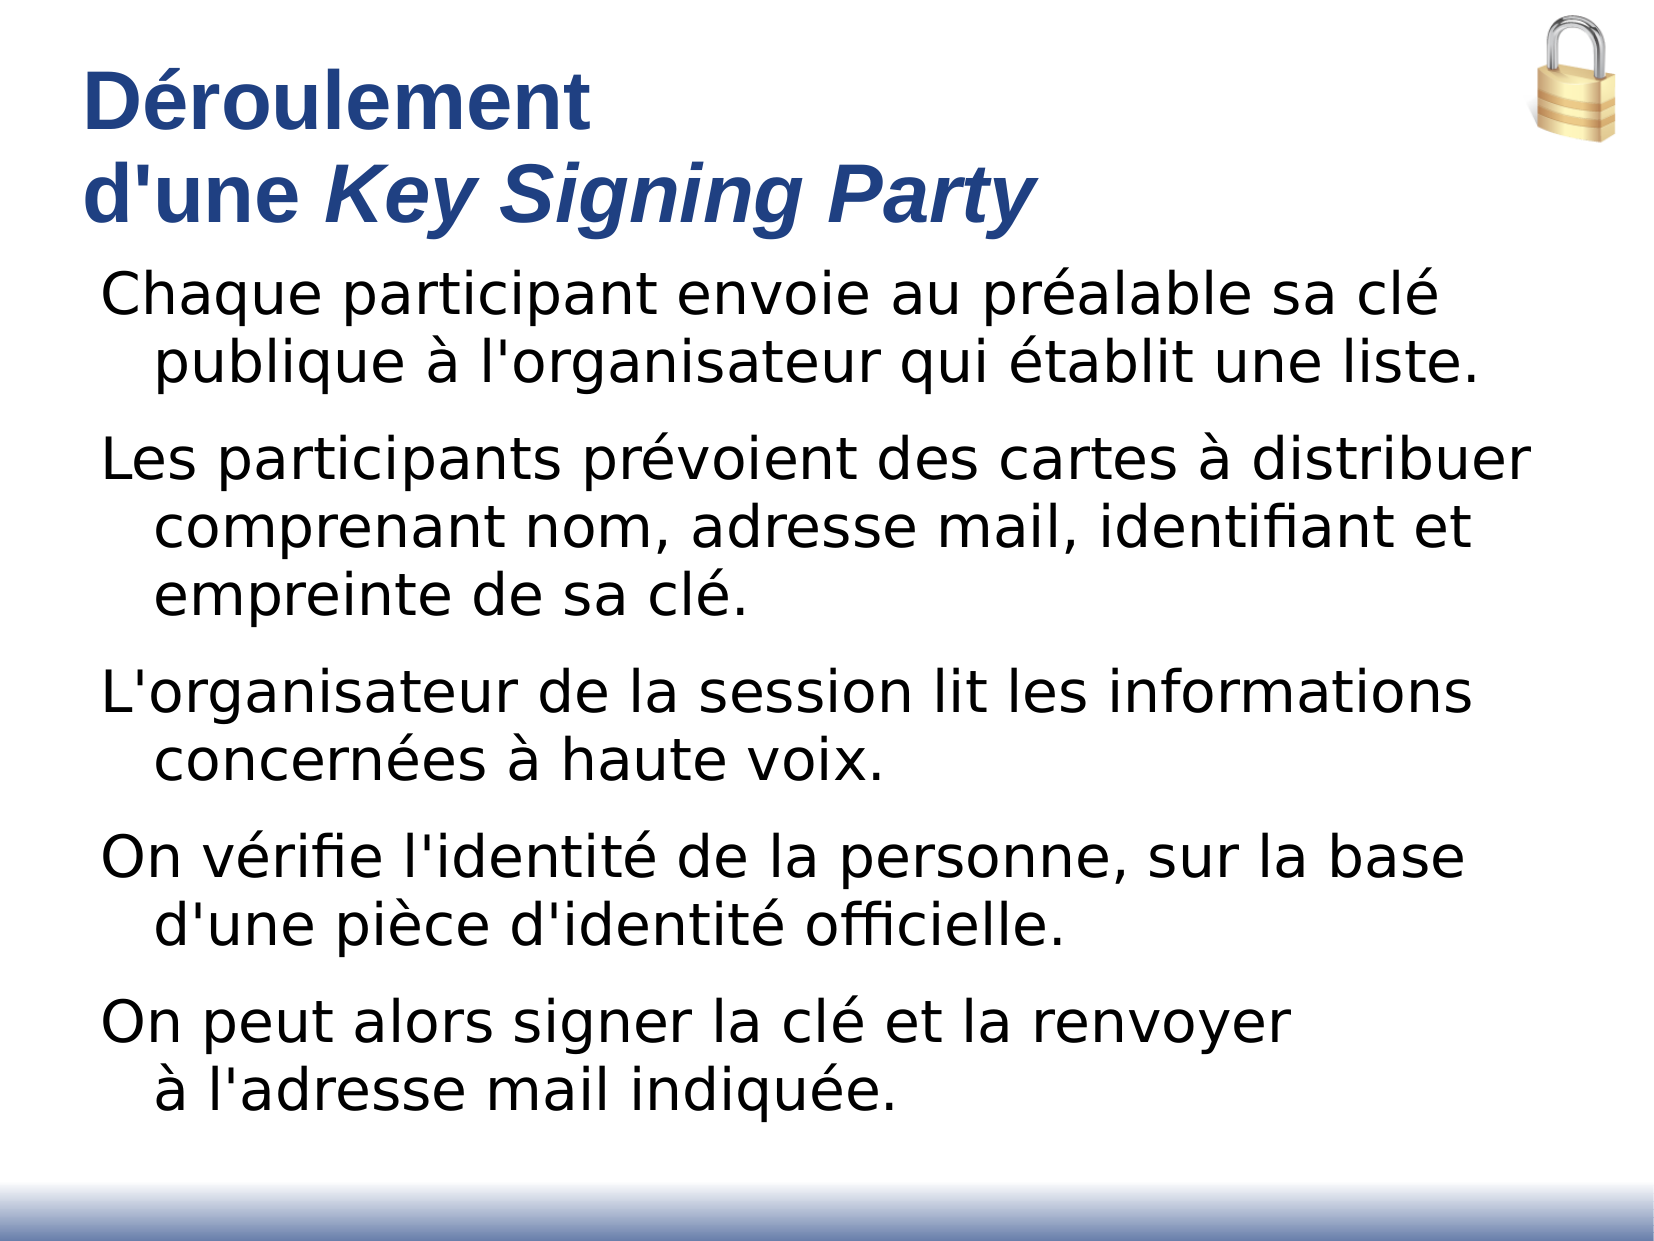

# Déroulement d'une Key Signing Party
Chaque participant envoie au préalable sa clé publique à l'organisateur qui établit une liste.
Les participants prévoient des cartes à distribuer comprenant nom, adresse mail, identifiant et empreinte de sa clé.
L'organisateur de la session lit les informations concernées à haute voix.
On vérifie l'identité de la personne, sur la base d'une pièce d'identité officielle.
On peut alors signer la clé et la renvoyer
à l'adresse mail indiquée.